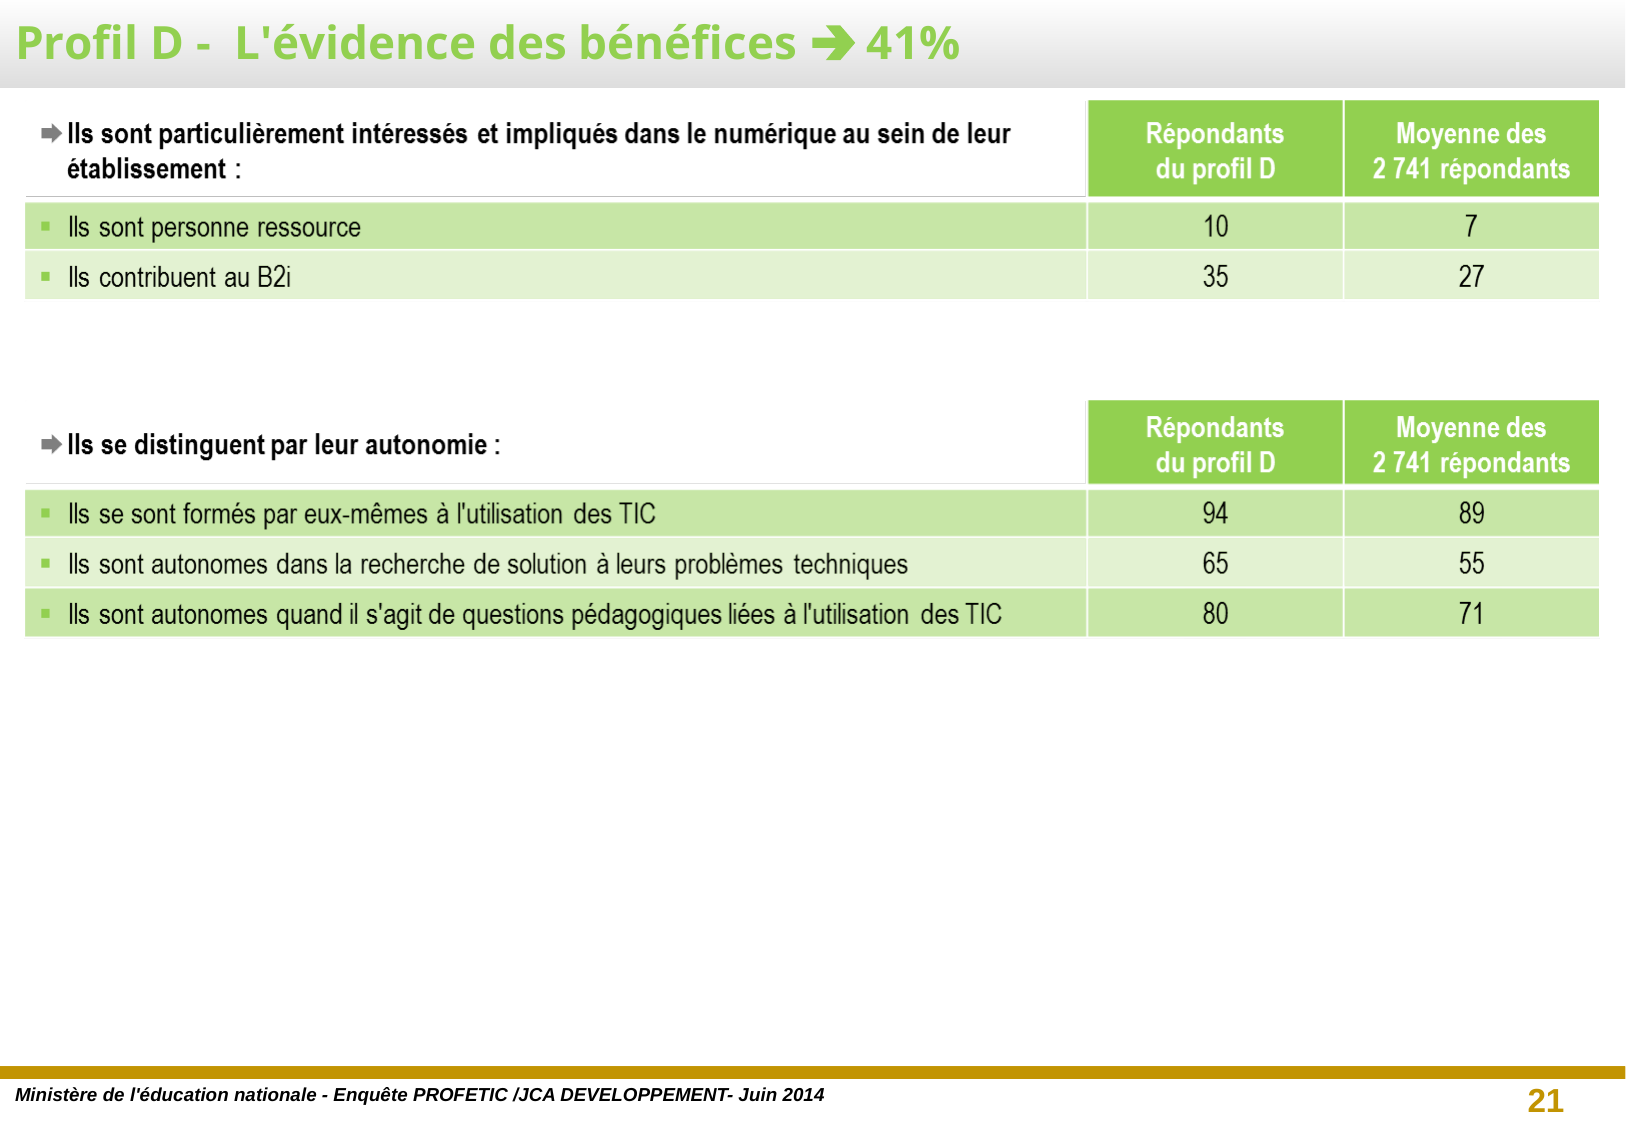

# Profil D - L'évidence des bénéfices  41%
Ministère de l'éducation nationale - Enquête PROFETIC /JCA DEVELOPPEMENT- Juin 2014